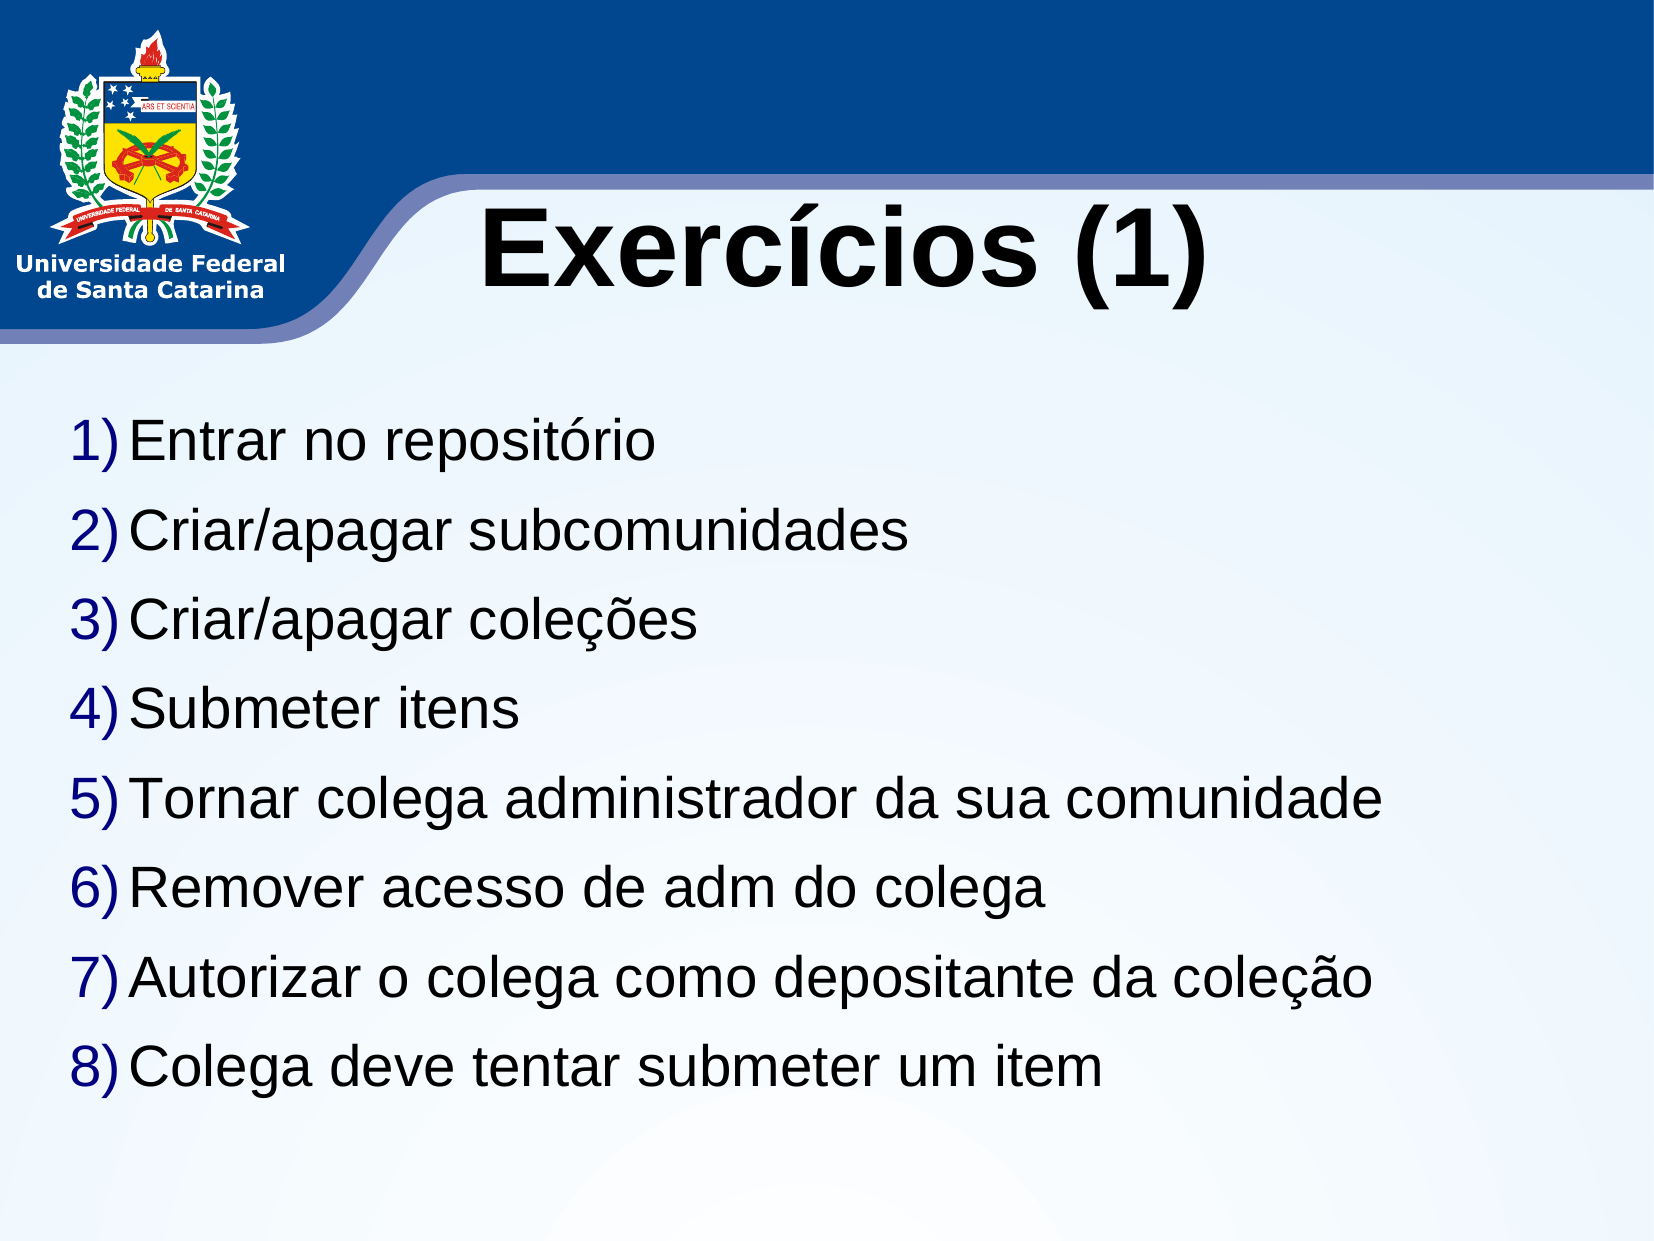

# Exercícios (1)
Entrar no repositório
Criar/apagar subcomunidades
Criar/apagar coleções
Submeter itens
Tornar colega administrador da sua comunidade
Remover acesso de adm do colega
Autorizar o colega como depositante da coleção
Colega deve tentar submeter um item